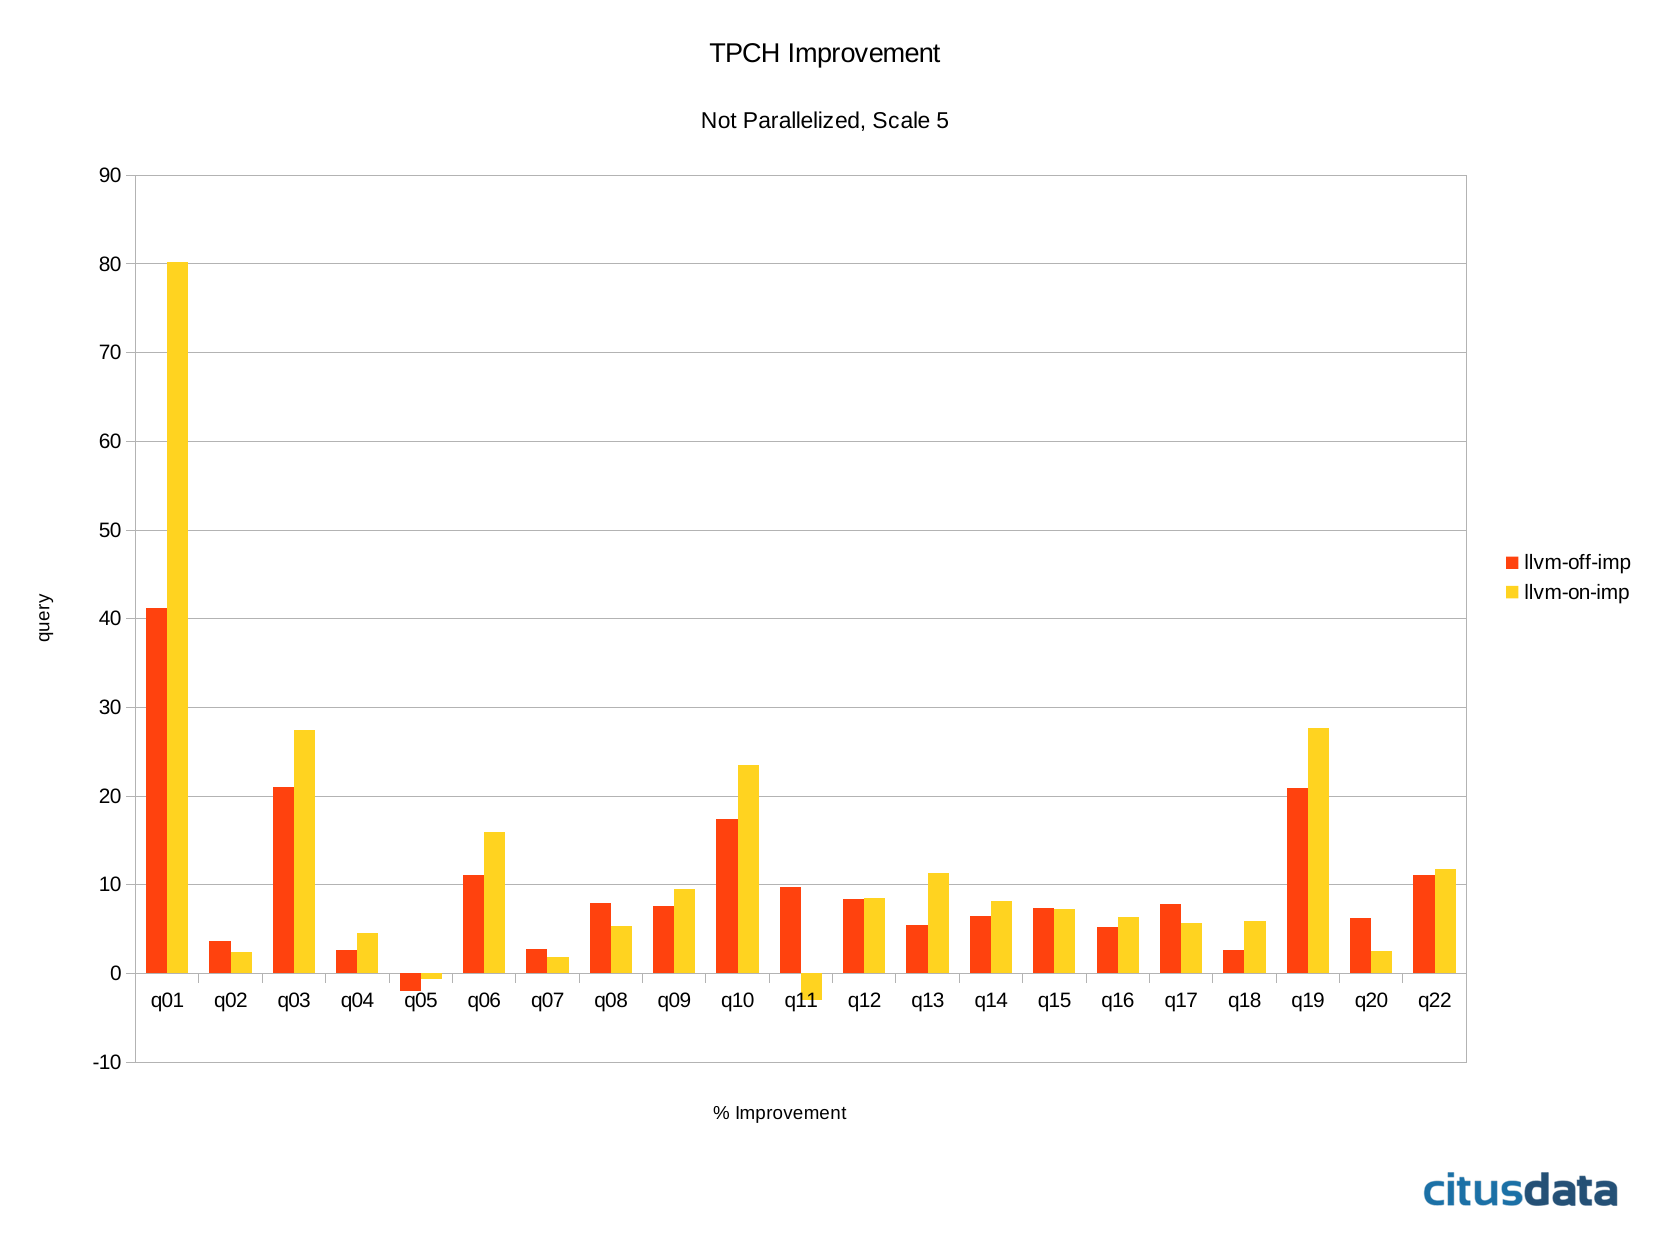

### Chart: TPCH Improvement
Not Parallelized, Scale 5
| Category | llvm-off-imp | llvm-on-imp |
|---|---|---|
| q01 | 41.2456423261829 | 80.2316168991614 |
| q02 | 3.65755790197502 | 2.38107020603462 |
| q03 | 21.0348422220258 | 27.4203701690106 |
| q04 | 2.64185539681792 | 4.54633257169812 |
| q05 | -1.9234131222288 | -0.613300465614941 |
| q06 | 11.1080489842313 | 15.9282767152366 |
| q07 | 2.70644644324065 | 1.88792067844519 |
| q08 | 7.92436830079026 | 5.39917946717656 |
| q09 | 7.65550239234452 | 9.51710247614033 |
| q10 | 17.3620191069298 | 23.5304535519942 |
| q11 | 9.71511833141809 | -2.99041711769744 |
| q12 | 8.38448851314839 | 8.45312596160217 |
| q13 | 5.49218010996519 | 11.2858091247934 |
| q14 | 6.43254912167646 | 8.18848063836111 |
| q15 | 7.38182010812536 | 7.28246125961336 |
| q16 | 5.21188593820814 | 6.38190524461848 |
| q17 | 7.77459687894666 | 5.72124239901093 |
| q18 | 2.67027223657443 | 5.8754133141069 |
| q19 | 20.870060206462 | 27.6839305411577 |
| q20 | 6.20998475991357 | 2.53064223021304 |
| q22 | 11.0467384894812 | 11.8182170569952 |